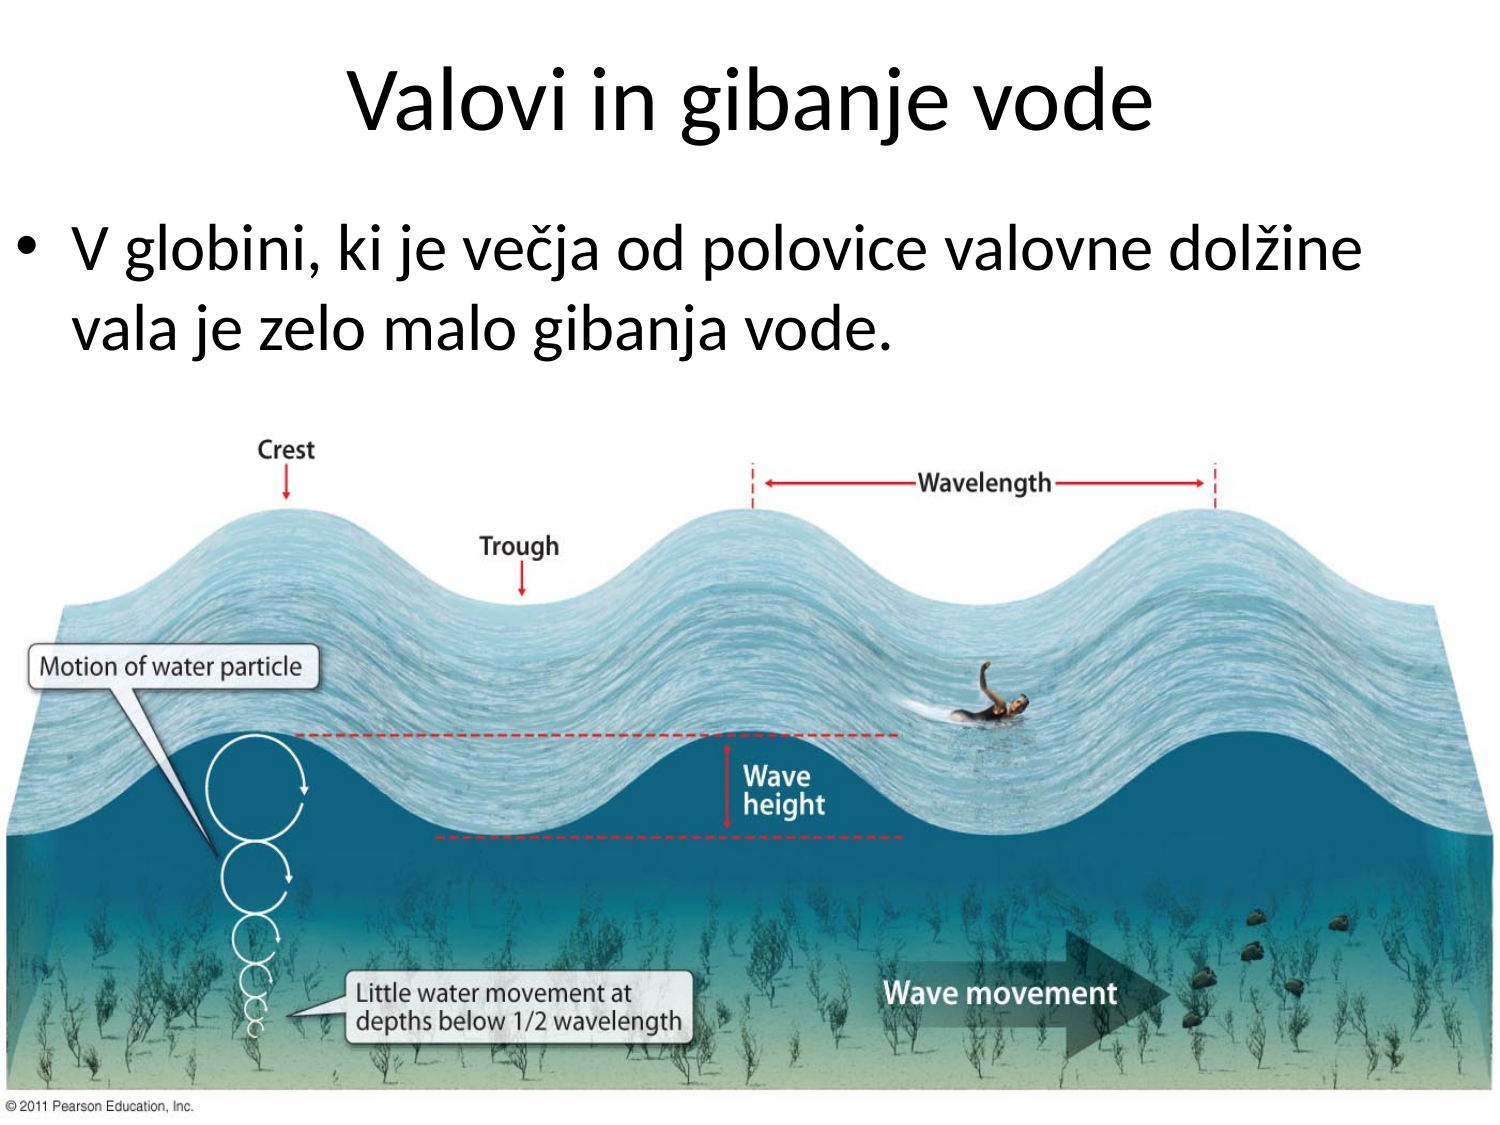

# Valovi in gibanje vode
V globini, ki je večja od polovice valovne dolžine vala je zelo malo gibanja vode.